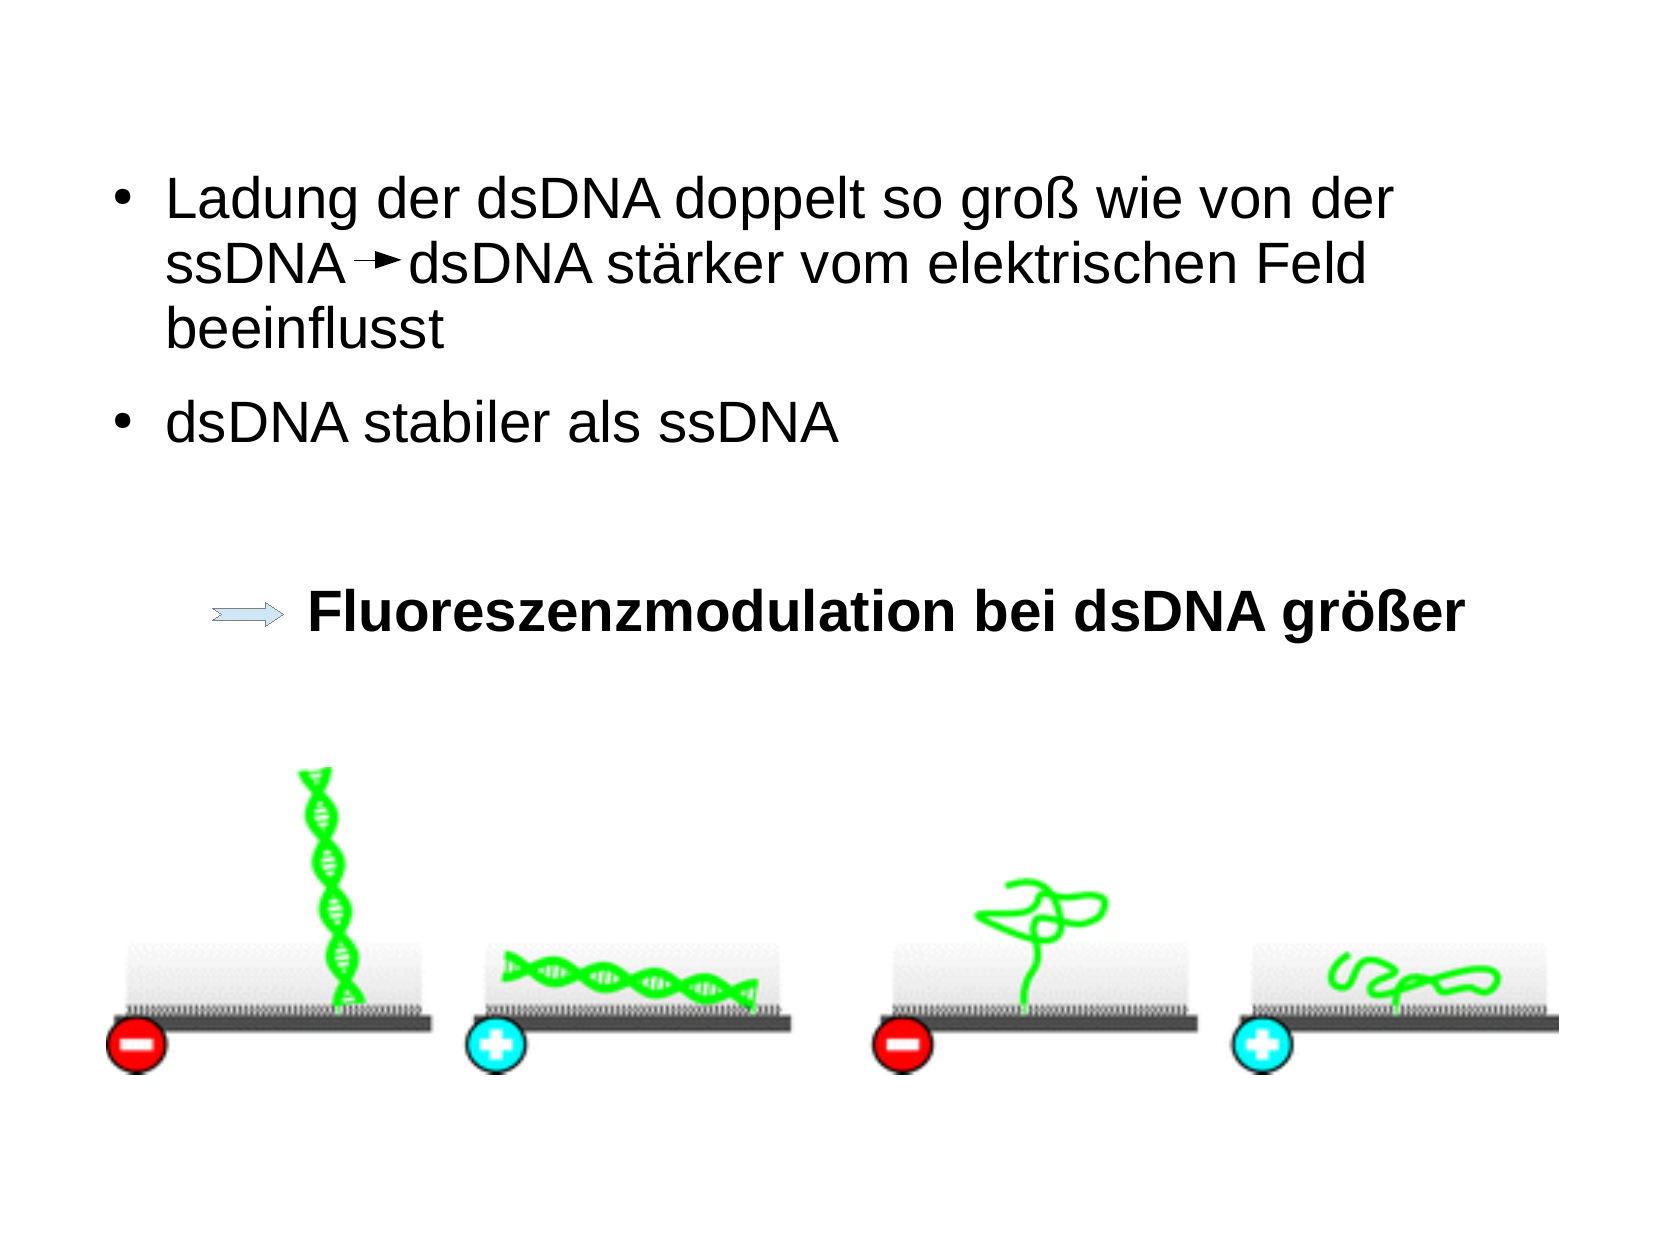

# Ladung der dsDNA doppelt so groß wie von der ssDNA dsDNA stärker vom elektrischen Feld beeinflusst
dsDNA stabiler als ssDNA
Fluoreszenzmodulation bei dsDNA größer